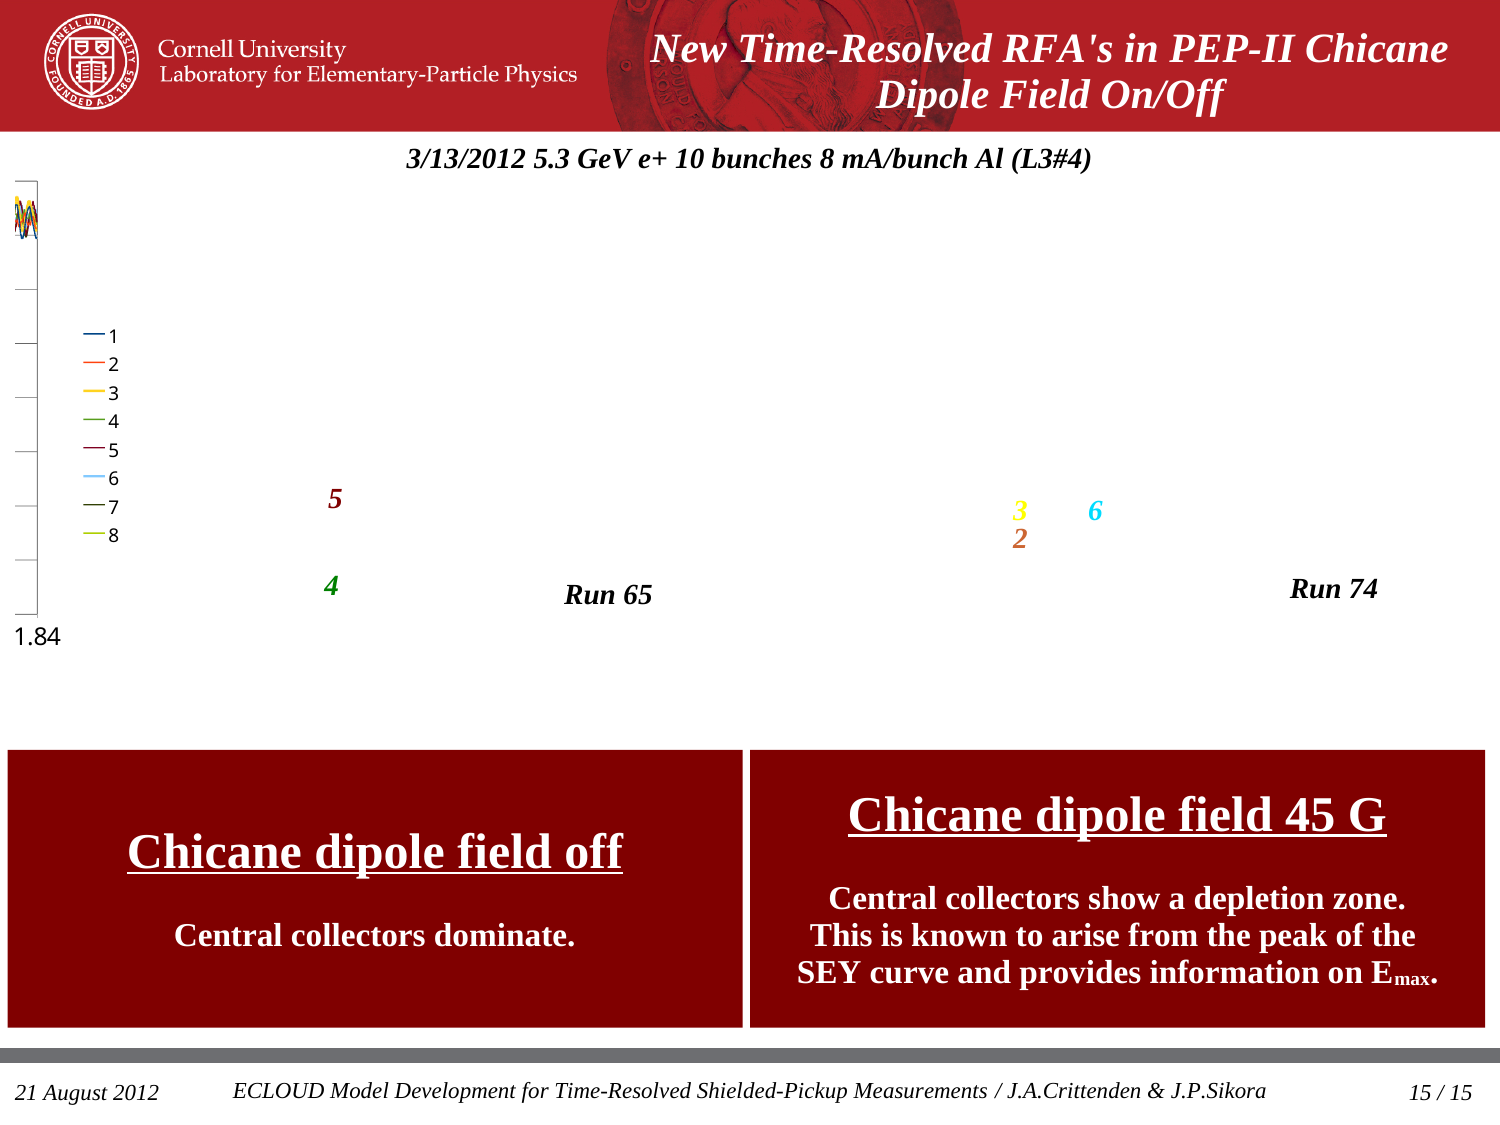

# New Time-Resolved RFA's in PEP-II Chicane Dipole Field On/Off
3/13/2012 5.3 GeV e+ 10 bunches 8 mA/bunch Al (L3#4)
5
3
6
2
4
Run 74
Run 65
Chicane dipole field off
Central collectors dominate.
Chicane dipole field 45 G
Central collectors show a depletion zone.
This is known to arise from the peak of the
SEY curve and provides information on Emax.